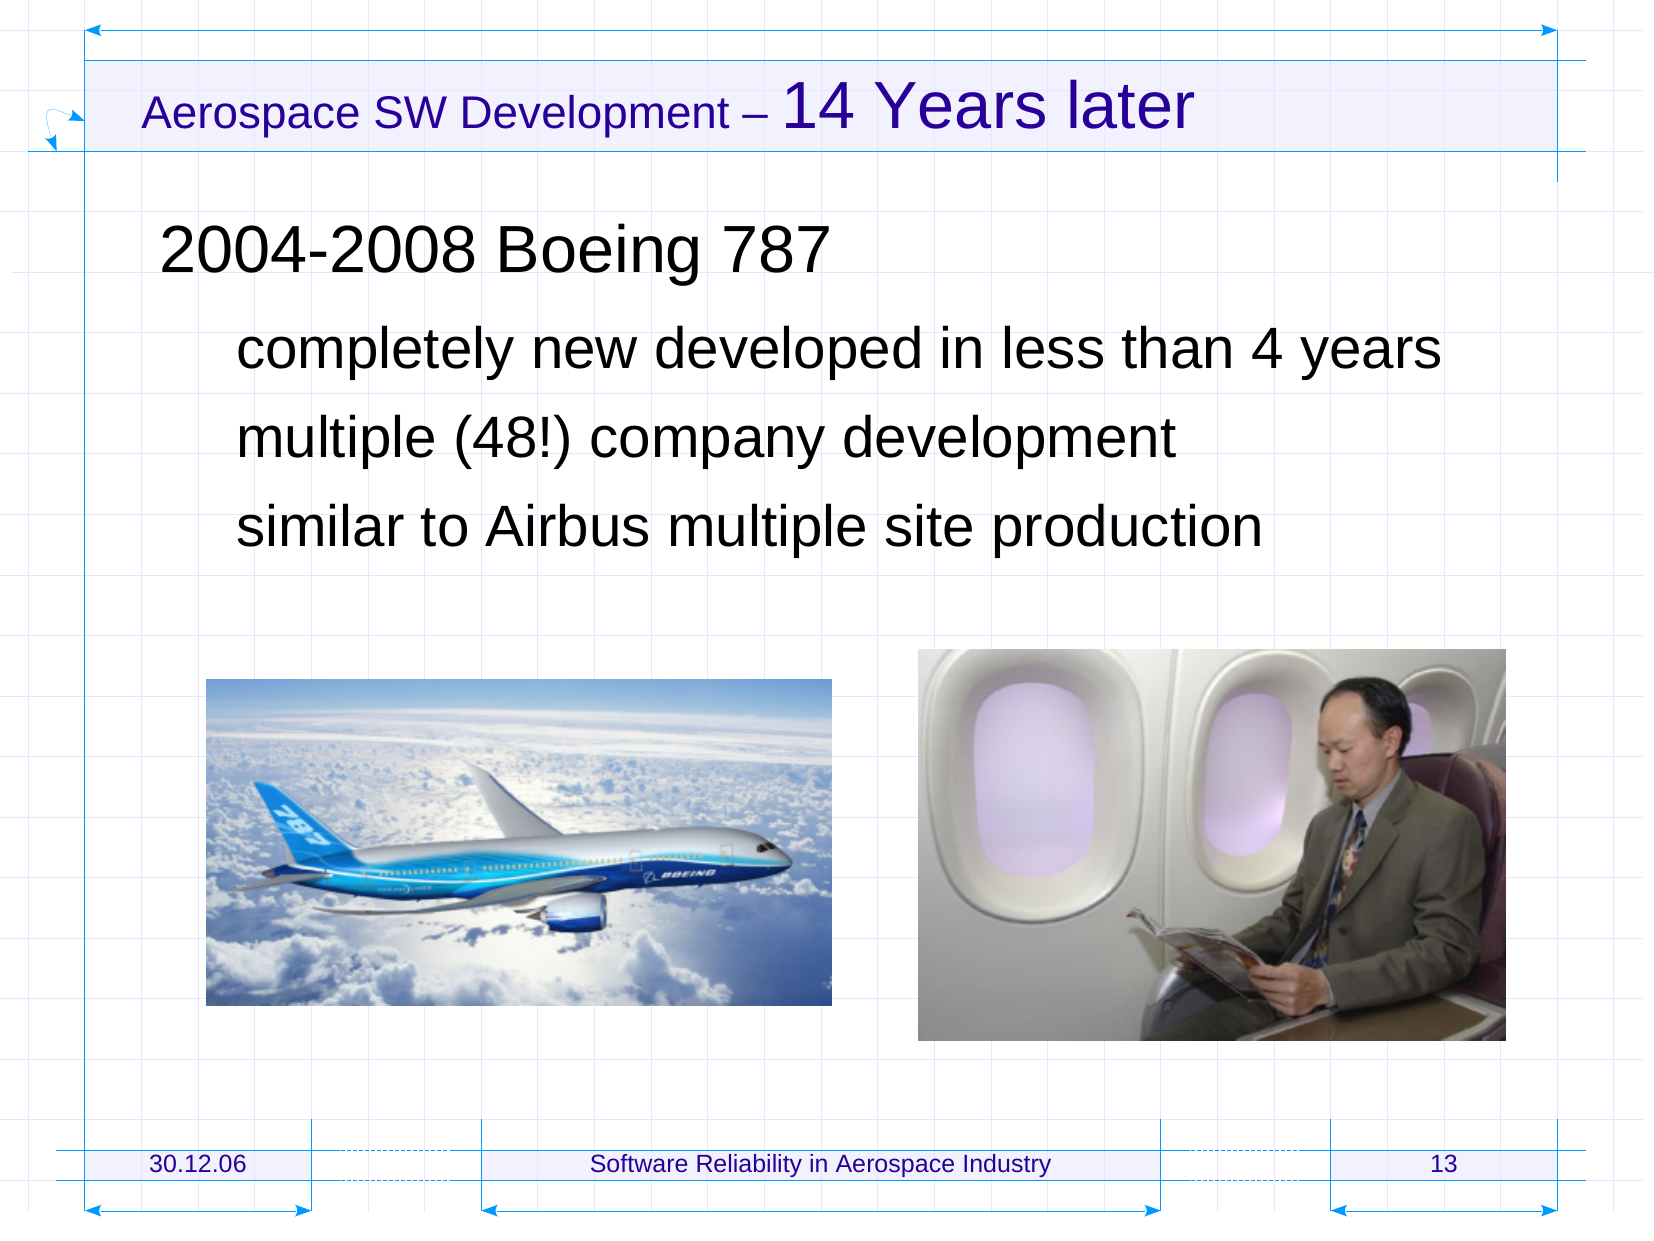

# Aerospace SW Development – 14 Years later
2004-2008 Boeing 787
completely new developed in less than 4 years
multiple (48!) company development
similar to Airbus multiple site production
30.12.06
Software Reliability in Aerospace Industry
13